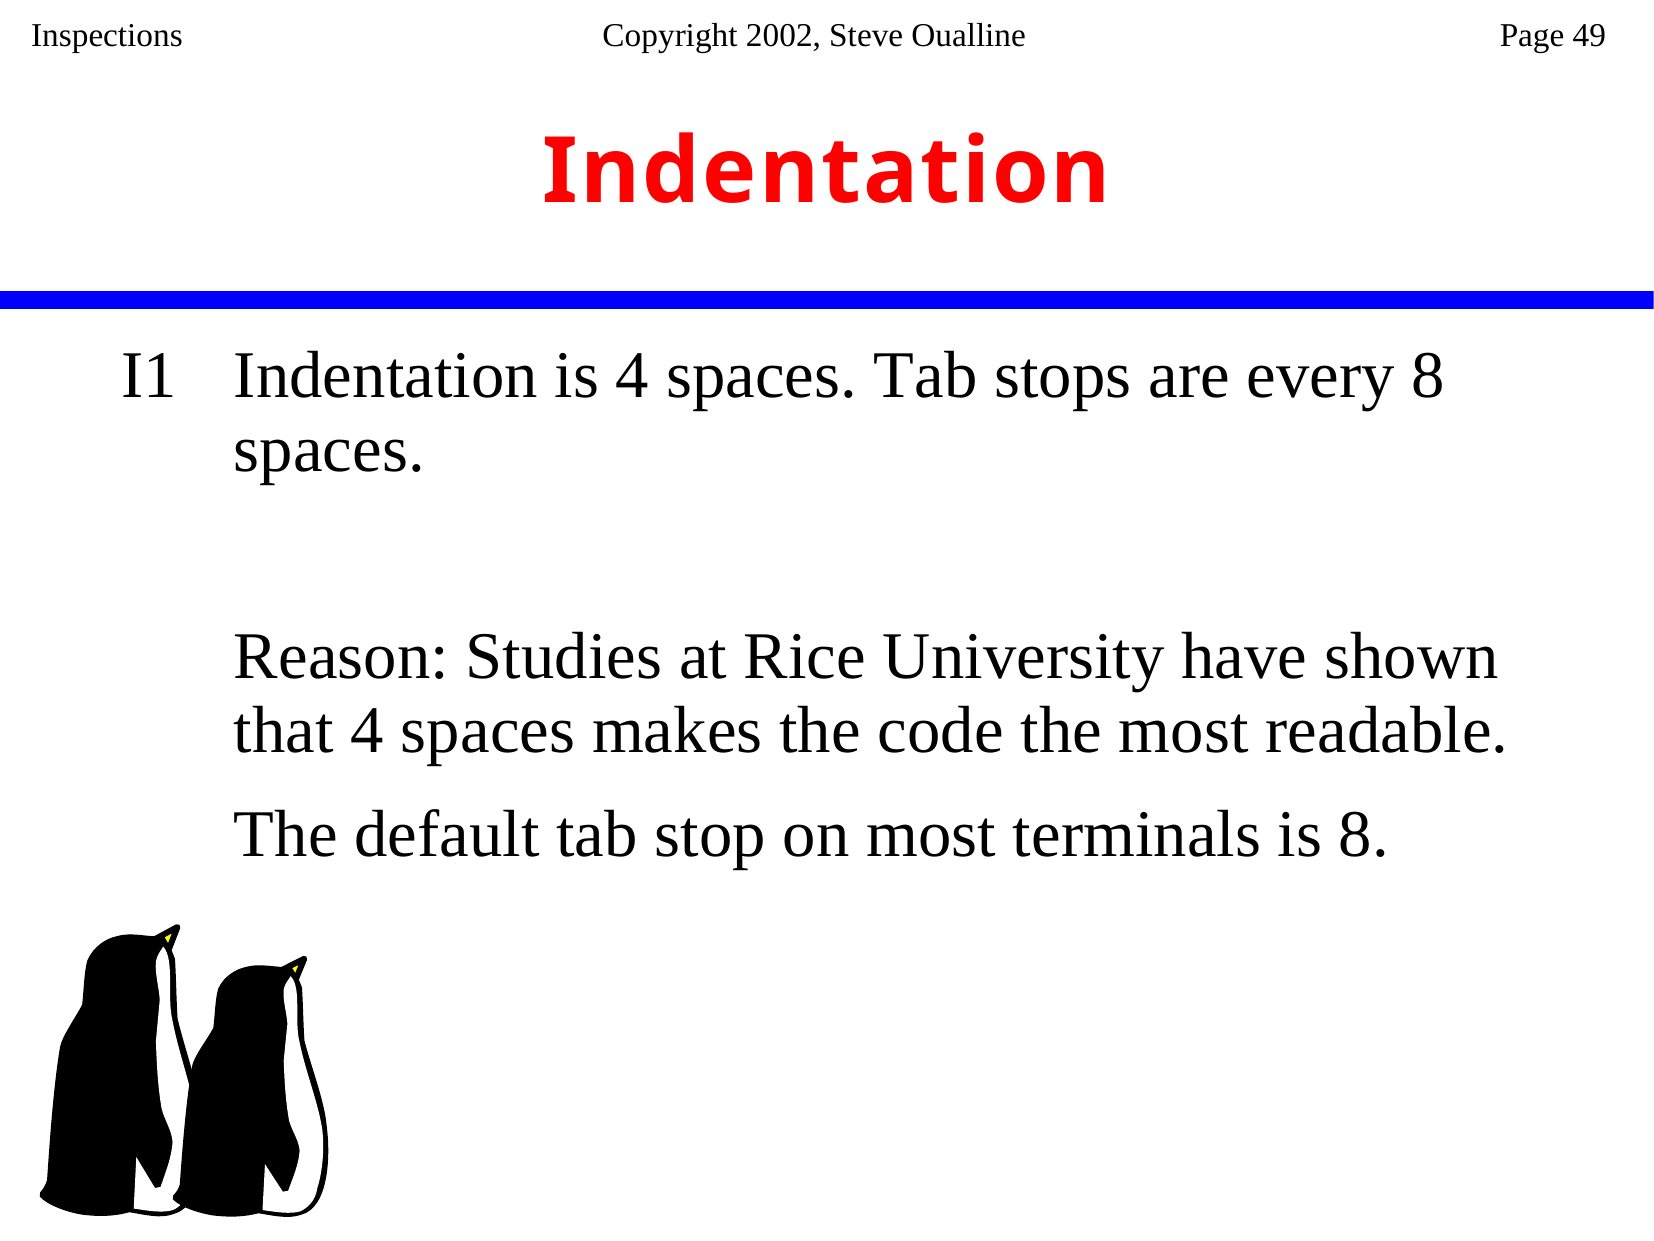

# Indentation
I1	Indentation is 4 spaces. Tab stops are every 8 spaces.
Reason: Studies at Rice University have shown that 4 spaces makes the code the most readable.
The default tab stop on most terminals is 8.